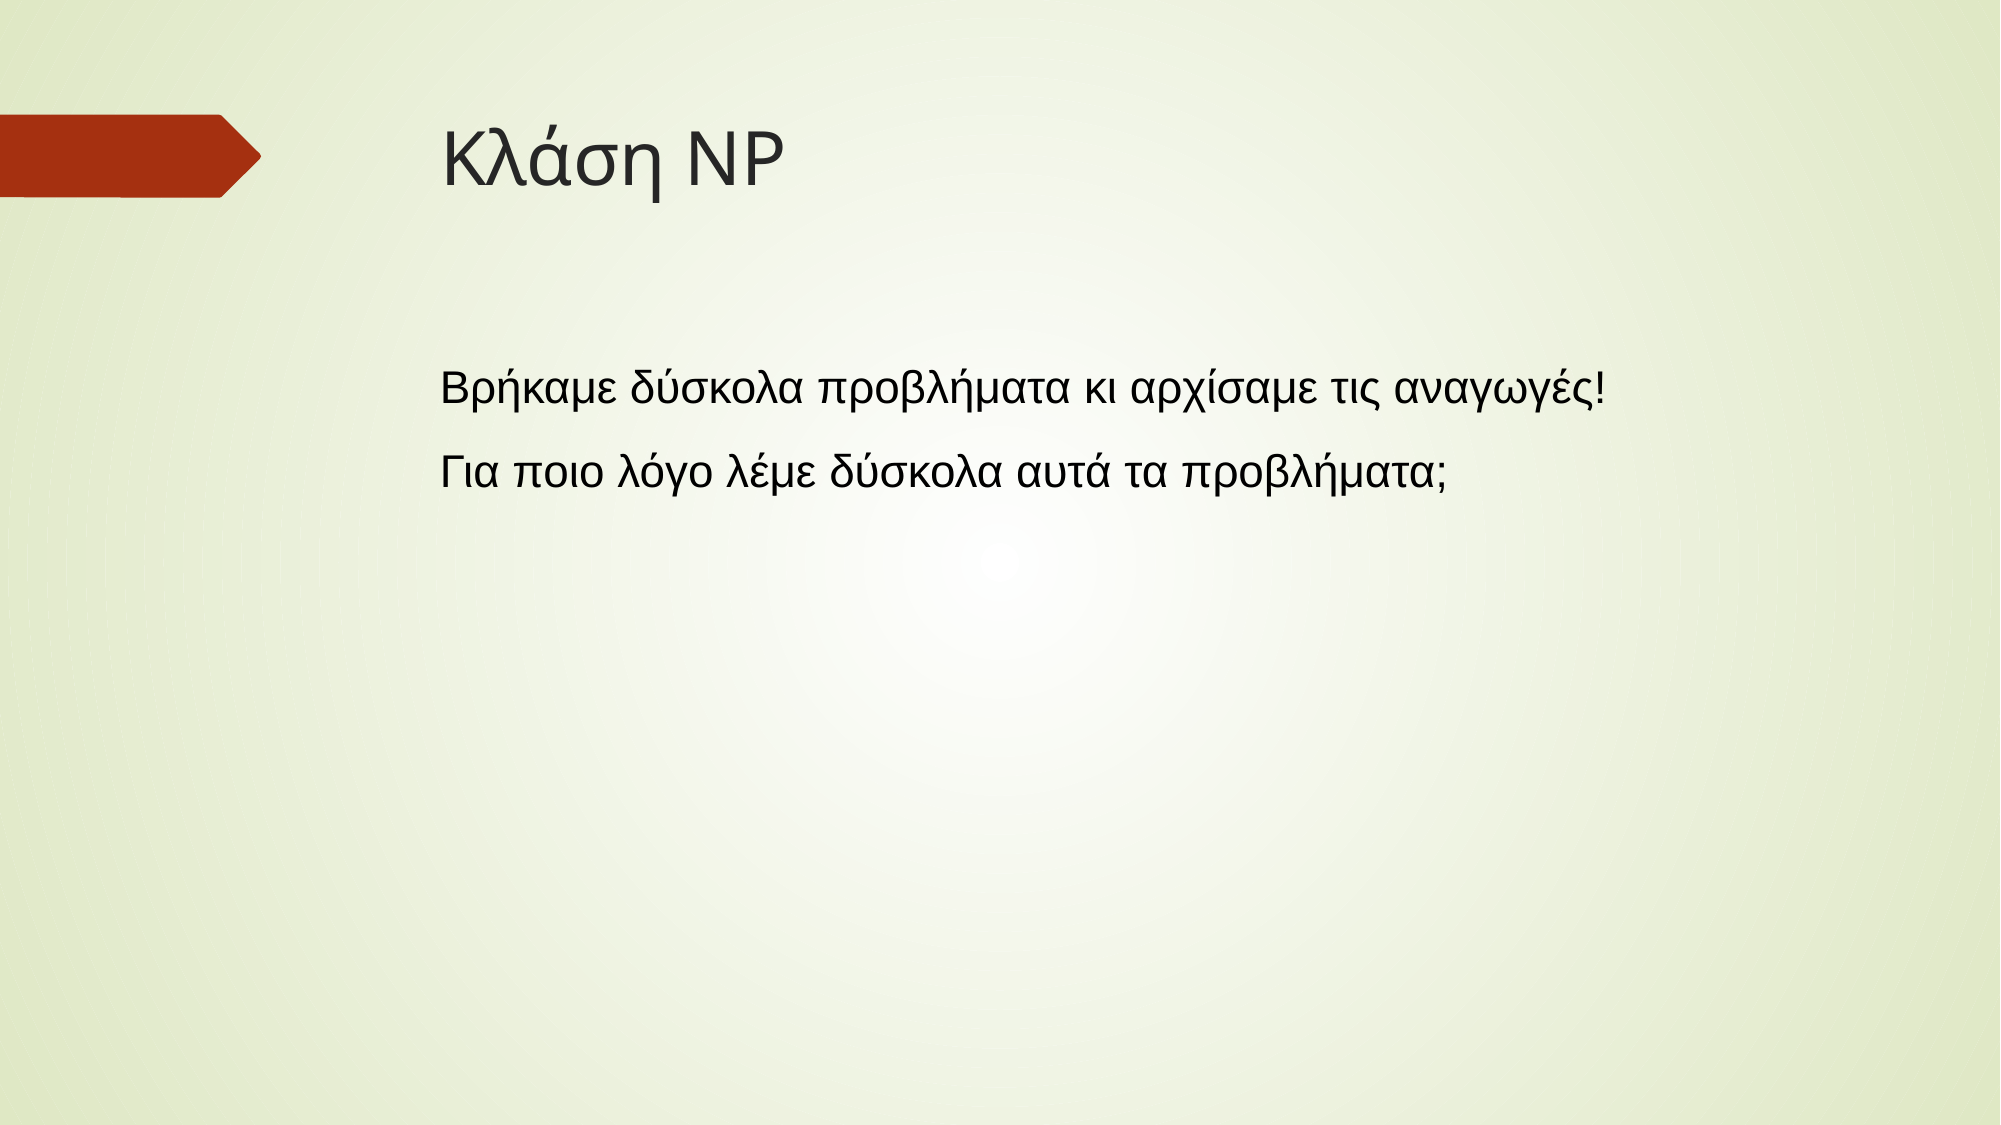

# Κλάση NP
Βρήκαμε δύσκολα προβλήματα κι αρχίσαμε τις αναγωγές!
Για ποιο λόγο λέμε δύσκολα αυτά τα προβλήματα;